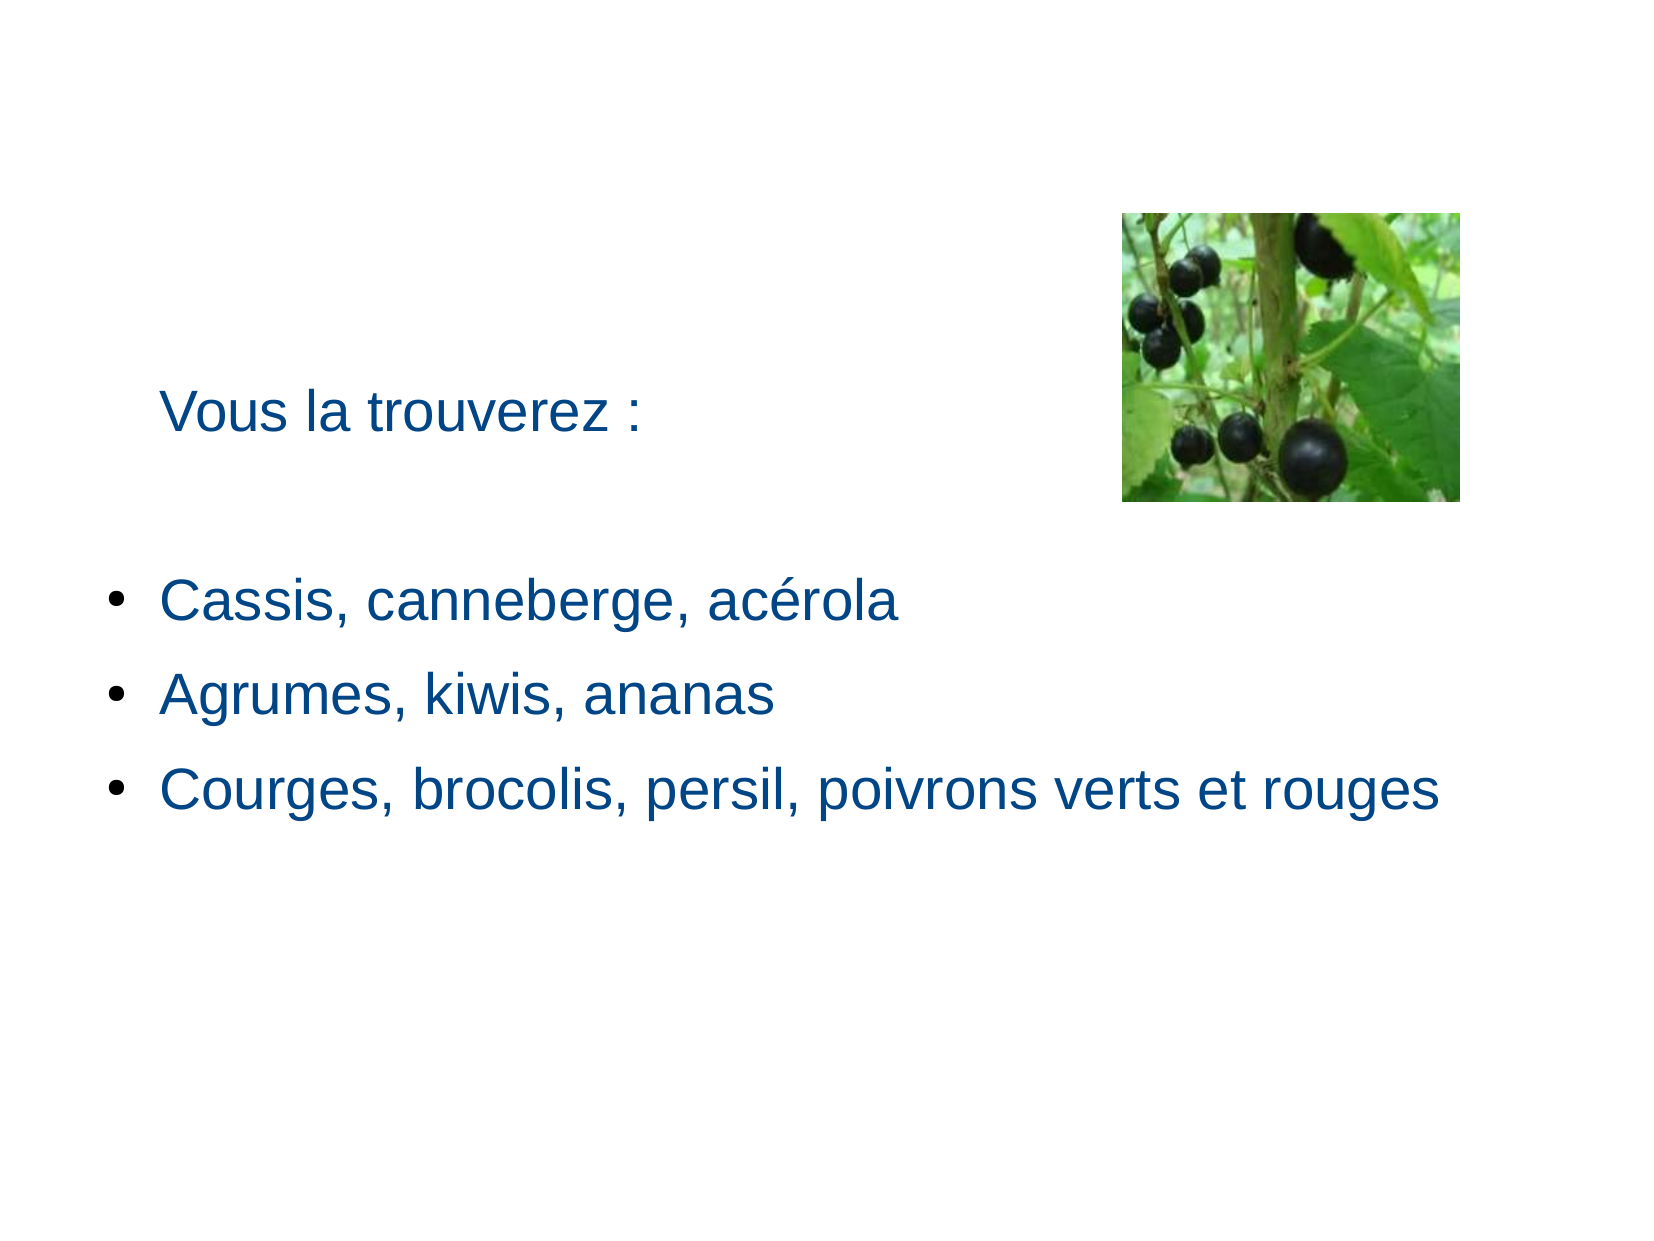

# Vous la trouverez :
Cassis, canneberge, acérola
Agrumes, kiwis, ananas
Courges, brocolis, persil, poivrons verts et rouges